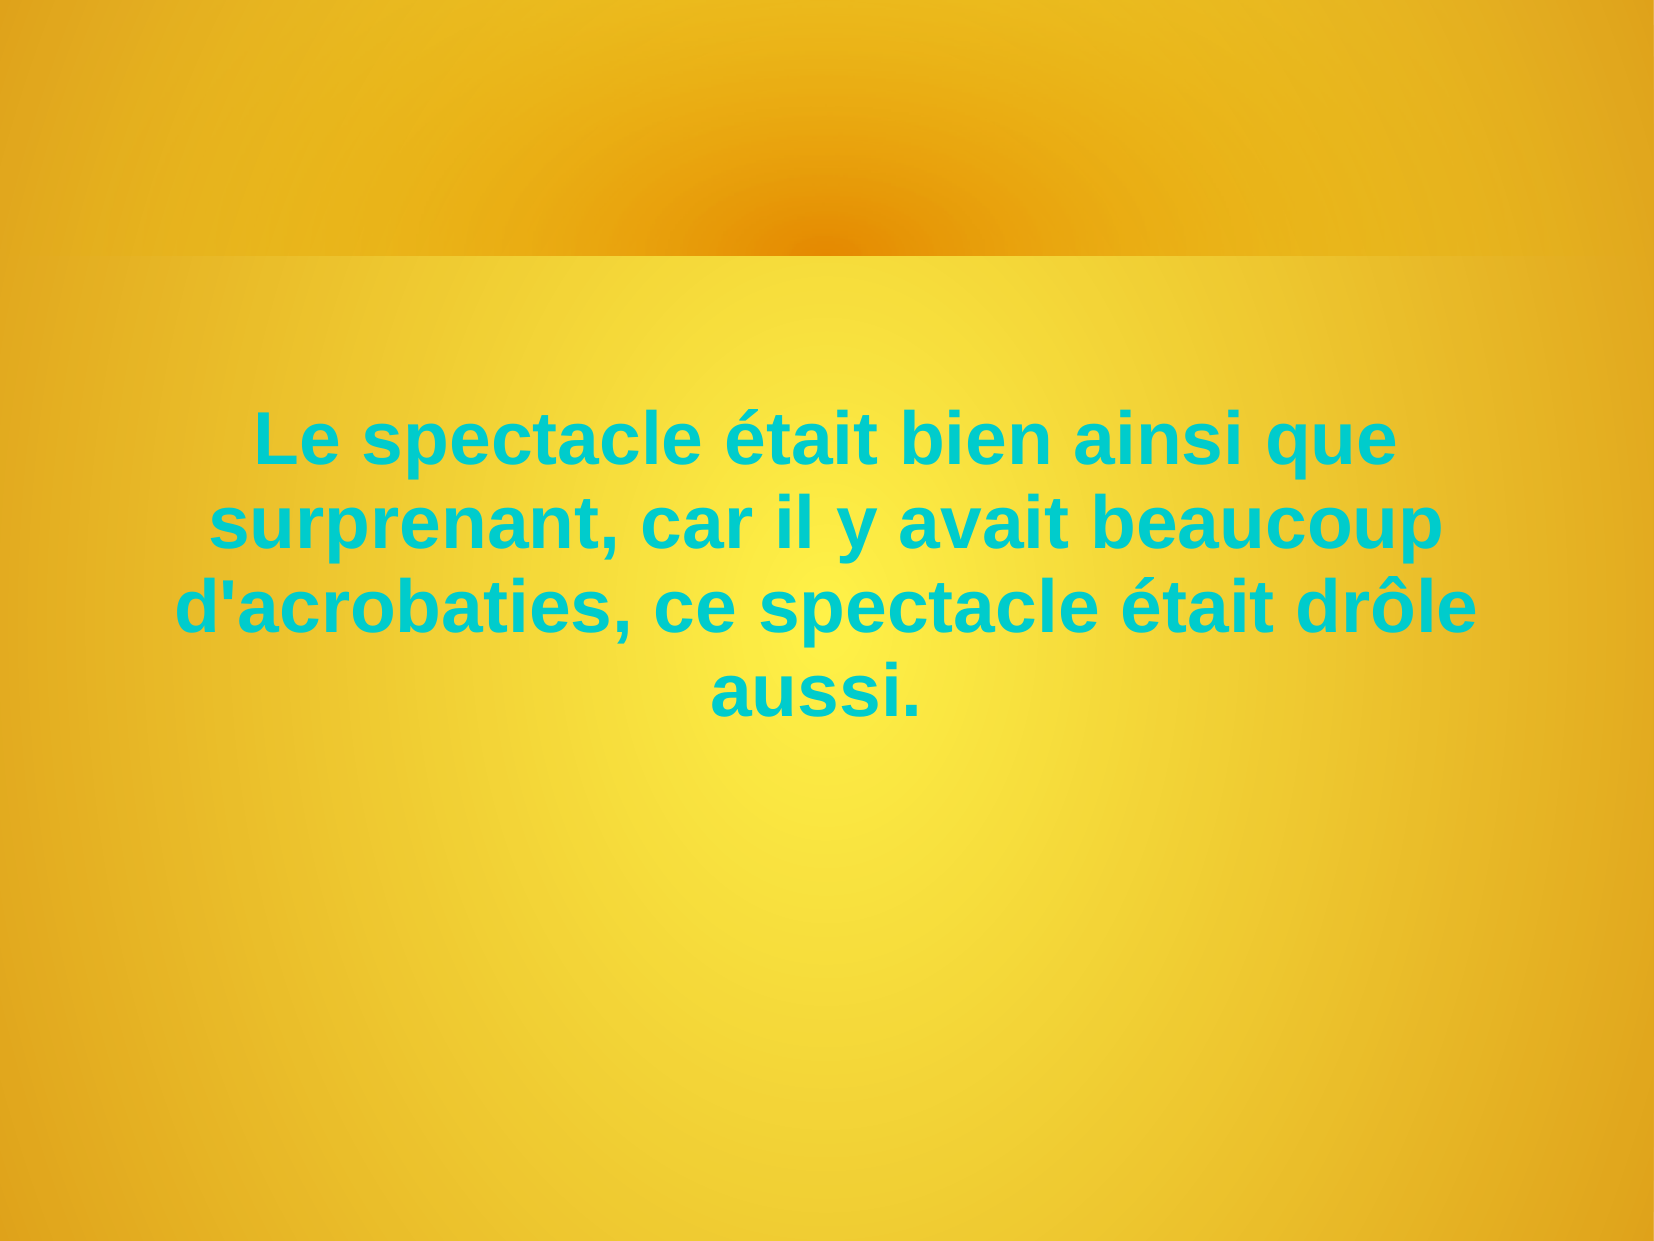

# Le spectacle était bien ainsi que surprenant, car il y avait beaucoup d'acrobaties, ce spectacle était drôle aussi.